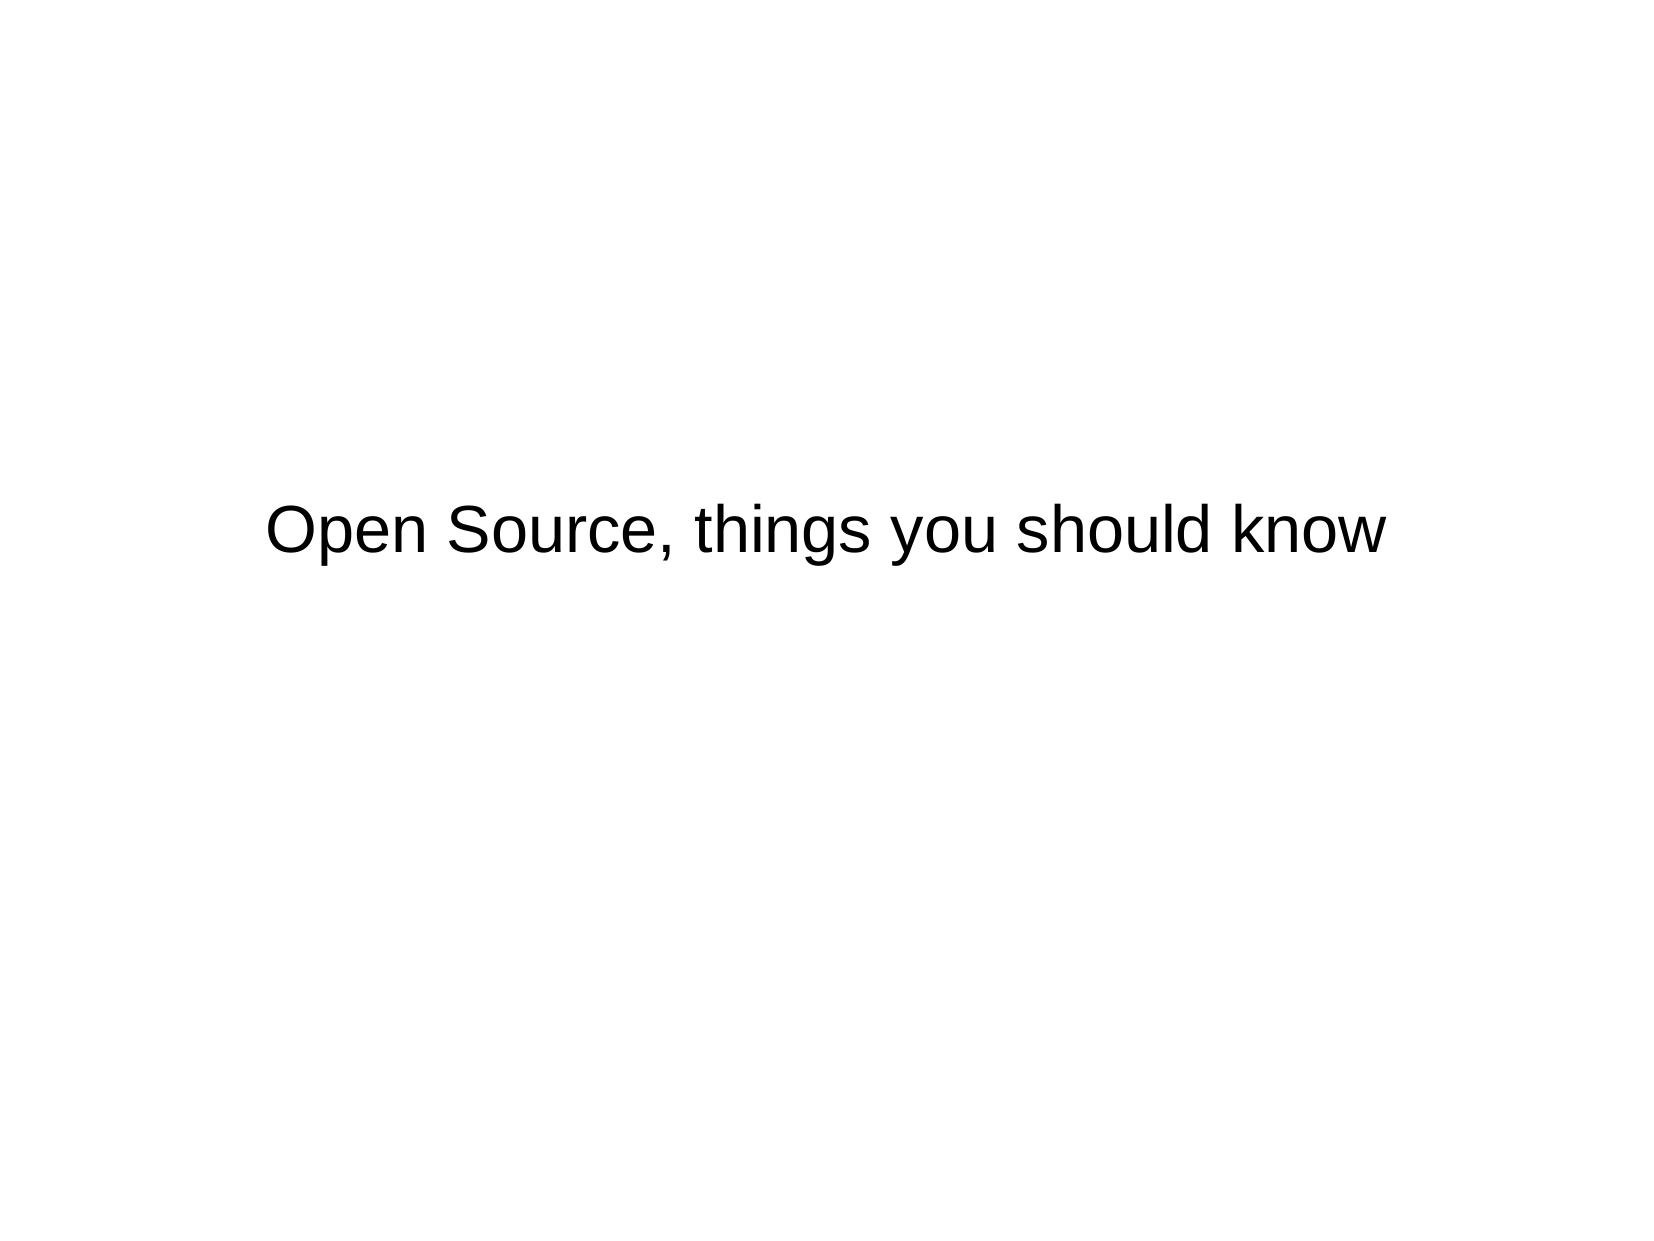

# Open Source, things you should know